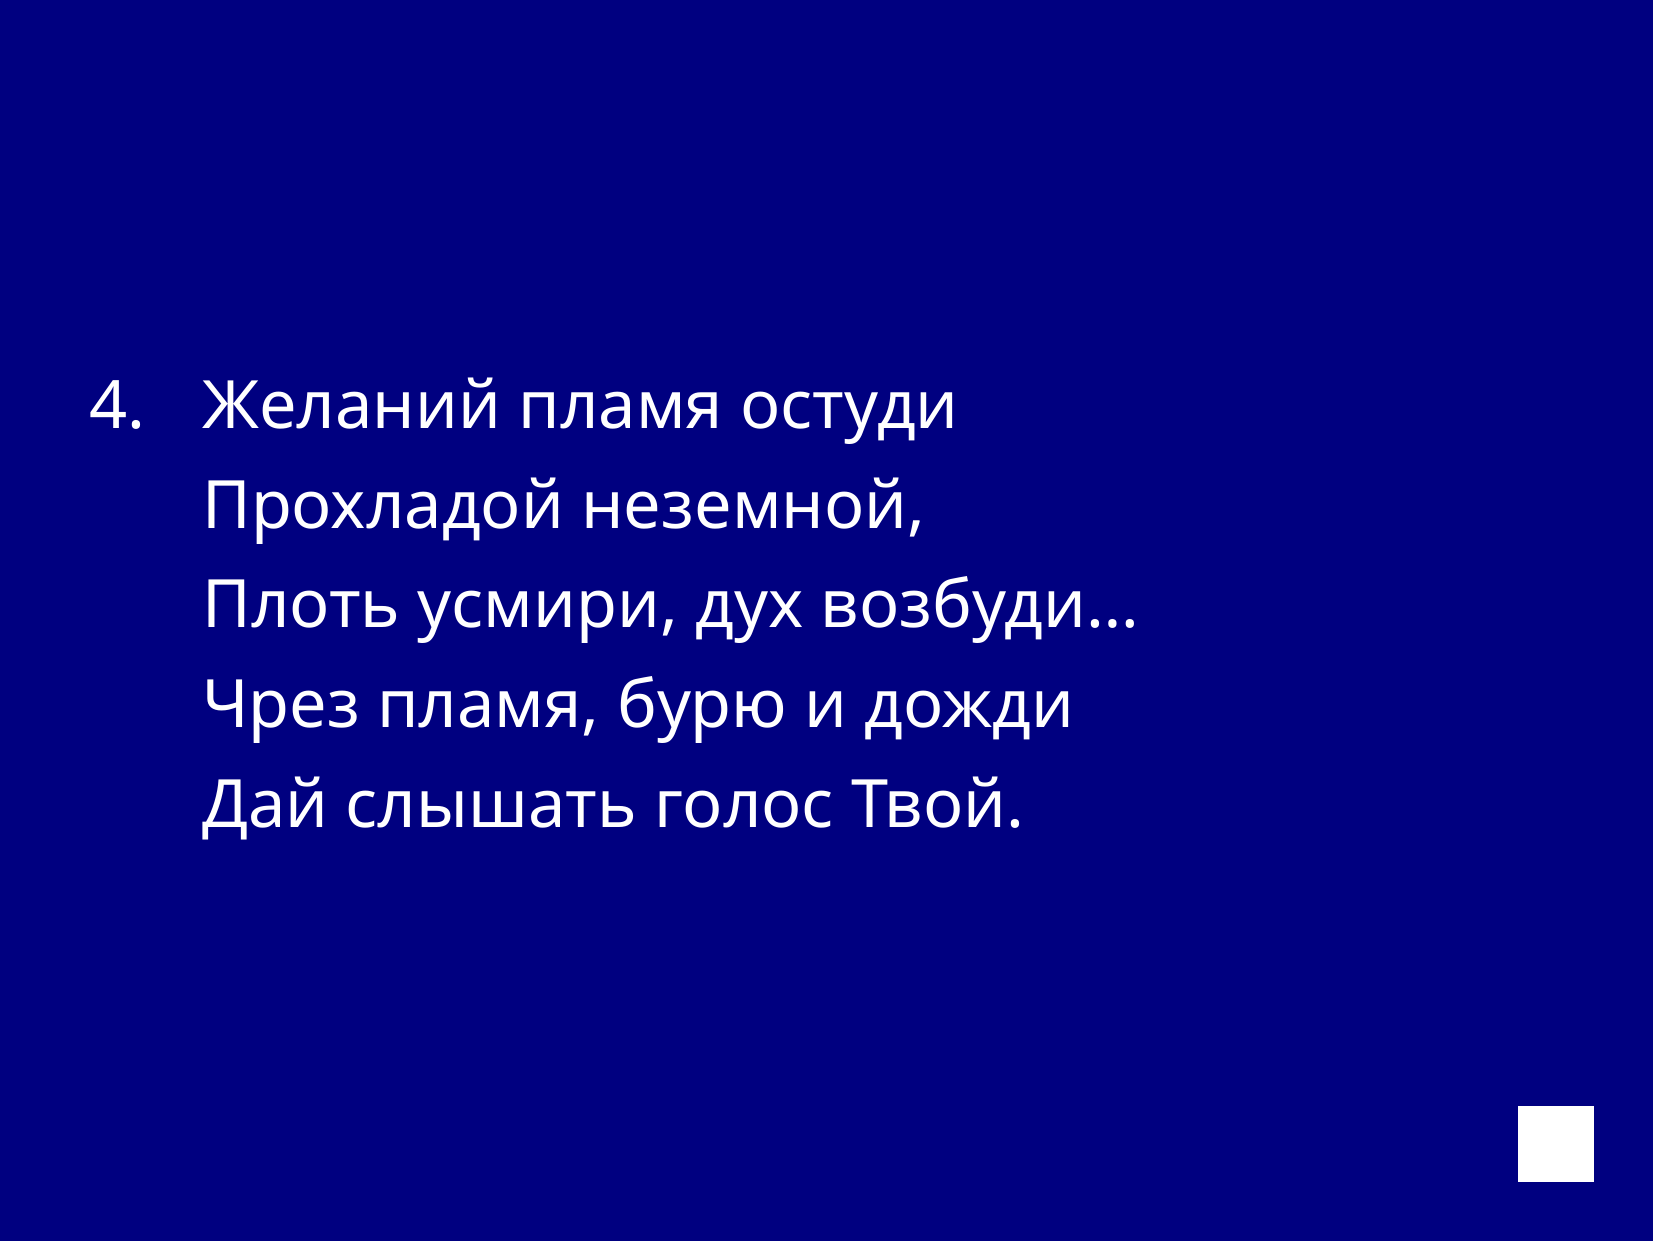

4.	Желаний пламя остуди
	Прохладой неземной,
	Плоть усмири, дух возбуди…
	Чрез пламя, бурю и дожди
	Дай слышать голос Твой.